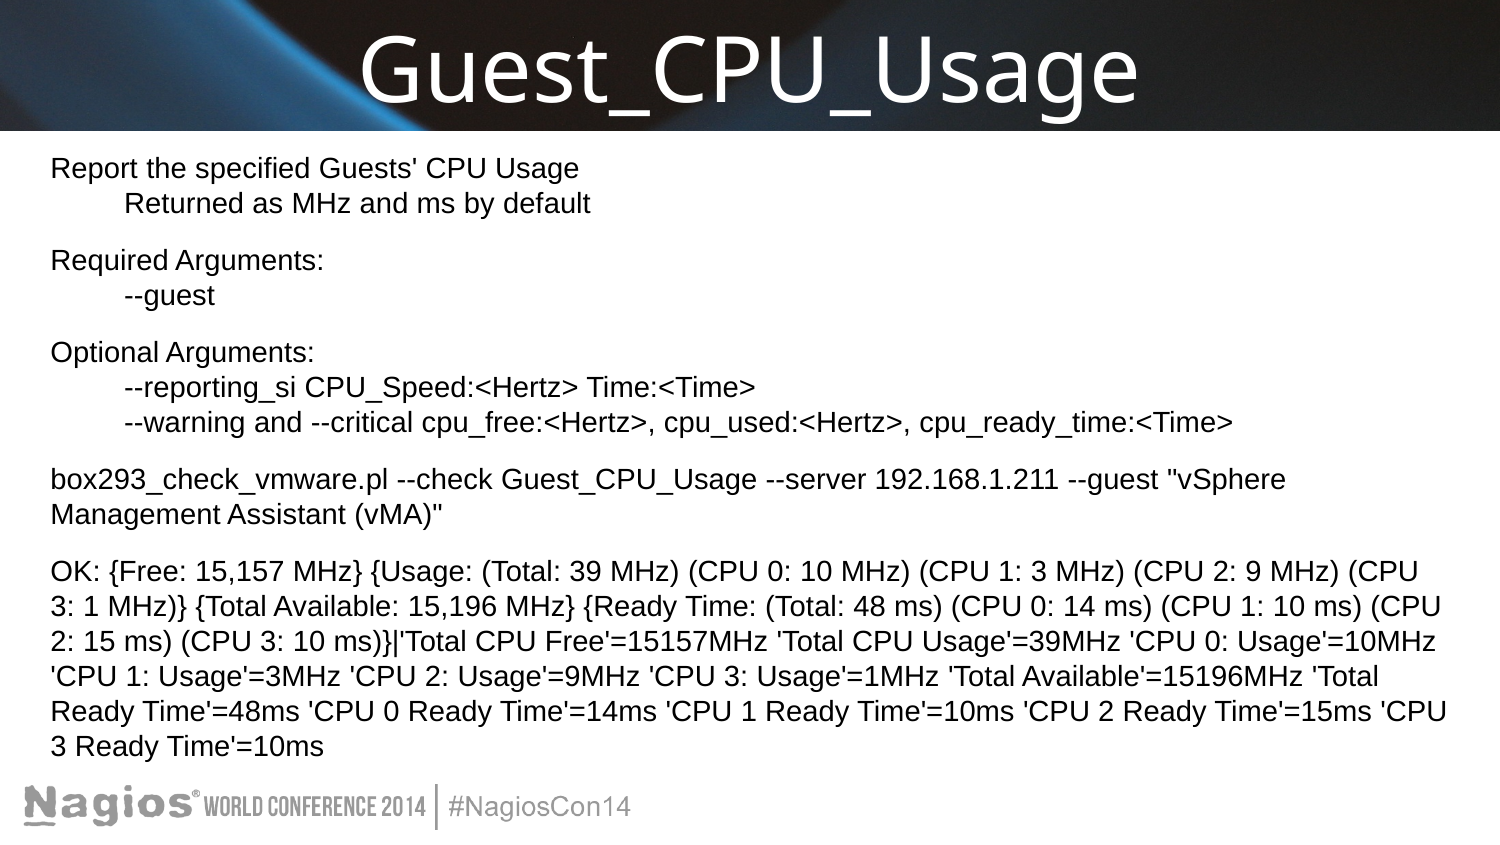

# Guest_CPU_Usage
Report the specified Guests' CPU Usage
	Returned as MHz and ms by default
Required Arguments:
	--guest
Optional Arguments:
	--reporting_si CPU_Speed:<Hertz> Time:<Time>
	--warning and --critical cpu_free:<Hertz>, cpu_used:<Hertz>, cpu_ready_time:<Time>
box293_check_vmware.pl --check Guest_CPU_Usage --server 192.168.1.211 --guest "vSphere Management Assistant (vMA)"
OK: {Free: 15,157 MHz} {Usage: (Total: 39 MHz) (CPU 0: 10 MHz) (CPU 1: 3 MHz) (CPU 2: 9 MHz) (CPU 3: 1 MHz)} {Total Available: 15,196 MHz} {Ready Time: (Total: 48 ms) (CPU 0: 14 ms) (CPU 1: 10 ms) (CPU 2: 15 ms) (CPU 3: 10 ms)}|'Total CPU Free'=15157MHz 'Total CPU Usage'=39MHz 'CPU 0: Usage'=10MHz 'CPU 1: Usage'=3MHz 'CPU 2: Usage'=9MHz 'CPU 3: Usage'=1MHz 'Total Available'=15196MHz 'Total Ready Time'=48ms 'CPU 0 Ready Time'=14ms 'CPU 1 Ready Time'=10ms 'CPU 2 Ready Time'=15ms 'CPU 3 Ready Time'=10ms